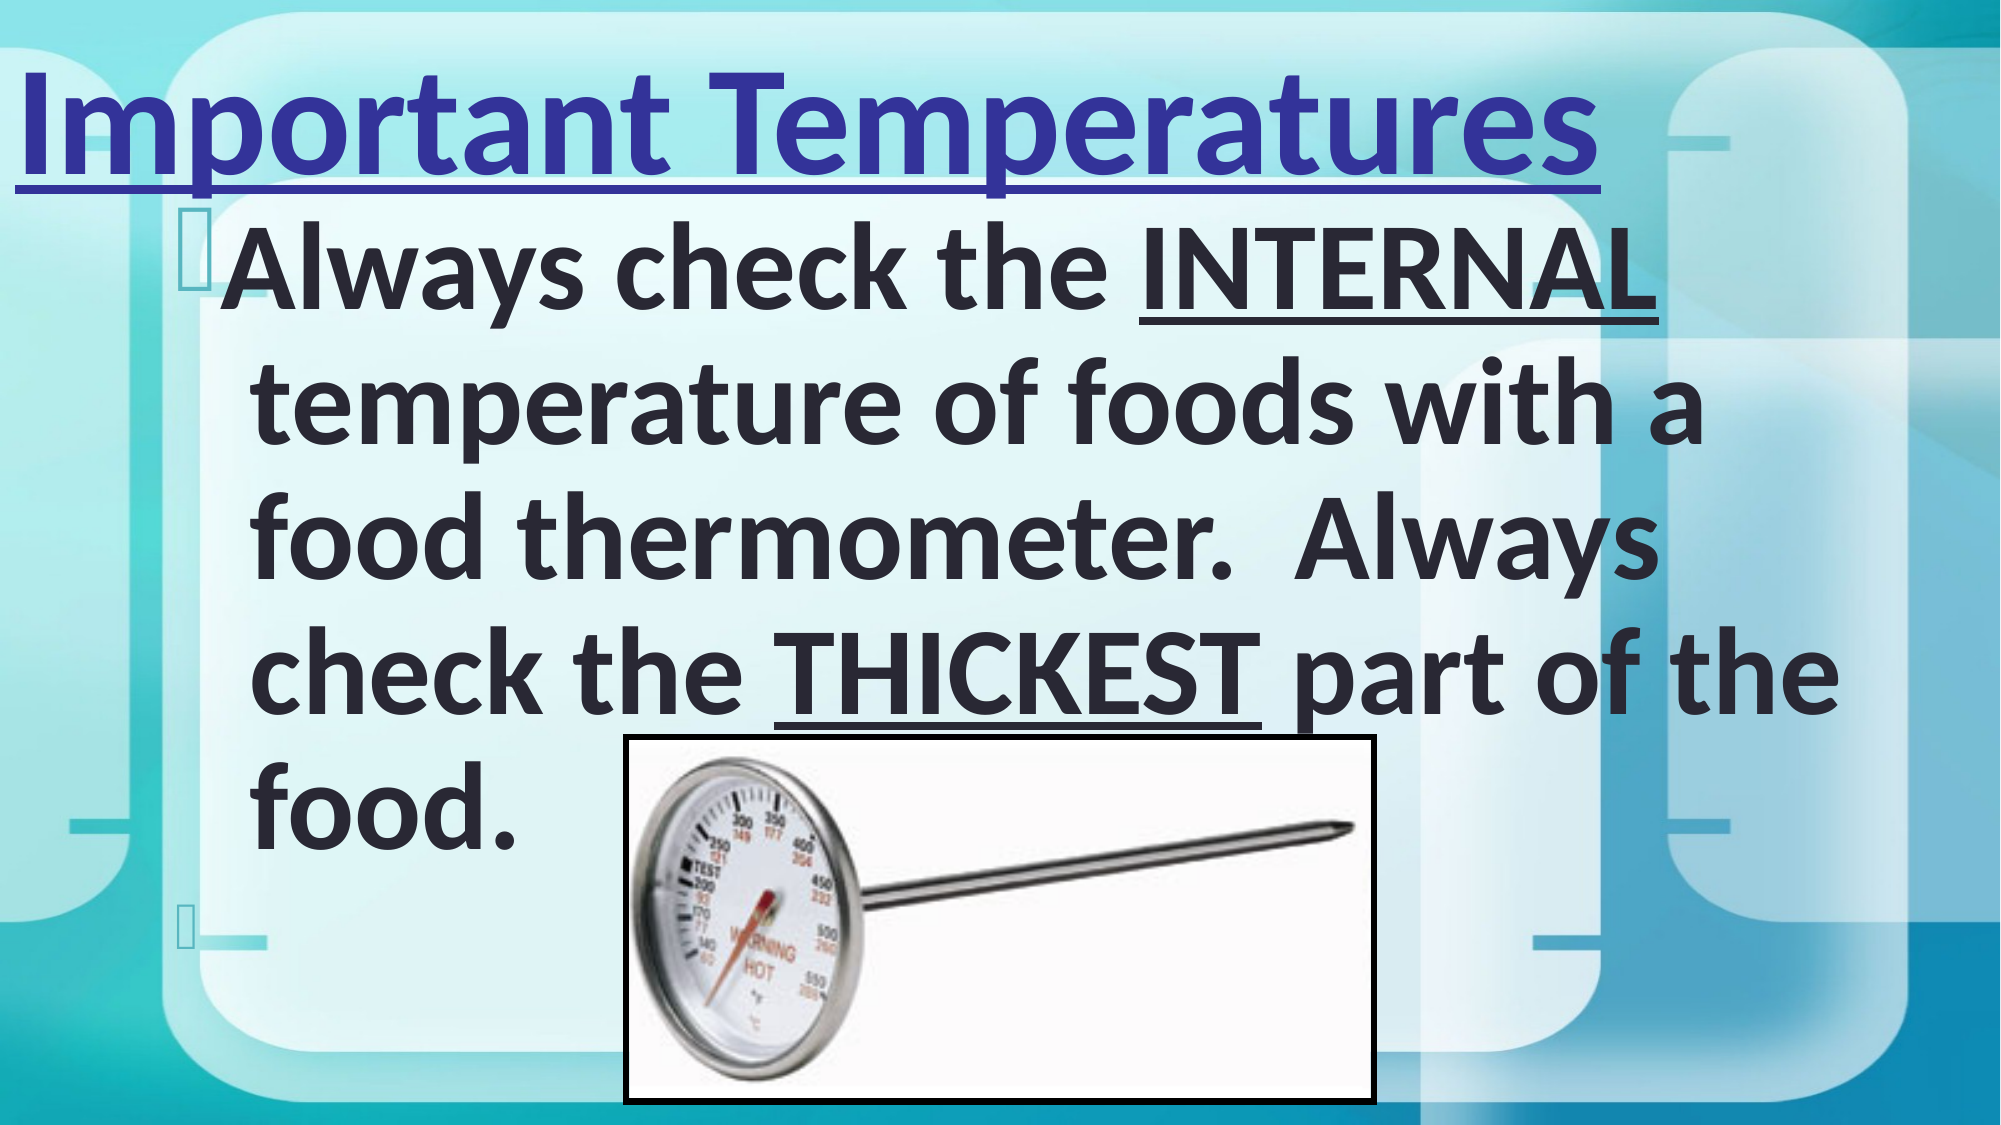

Important Temperatures
# Always check the INTERNAL temperature of foods with a food thermometer. Always check the THICKEST part of the food.